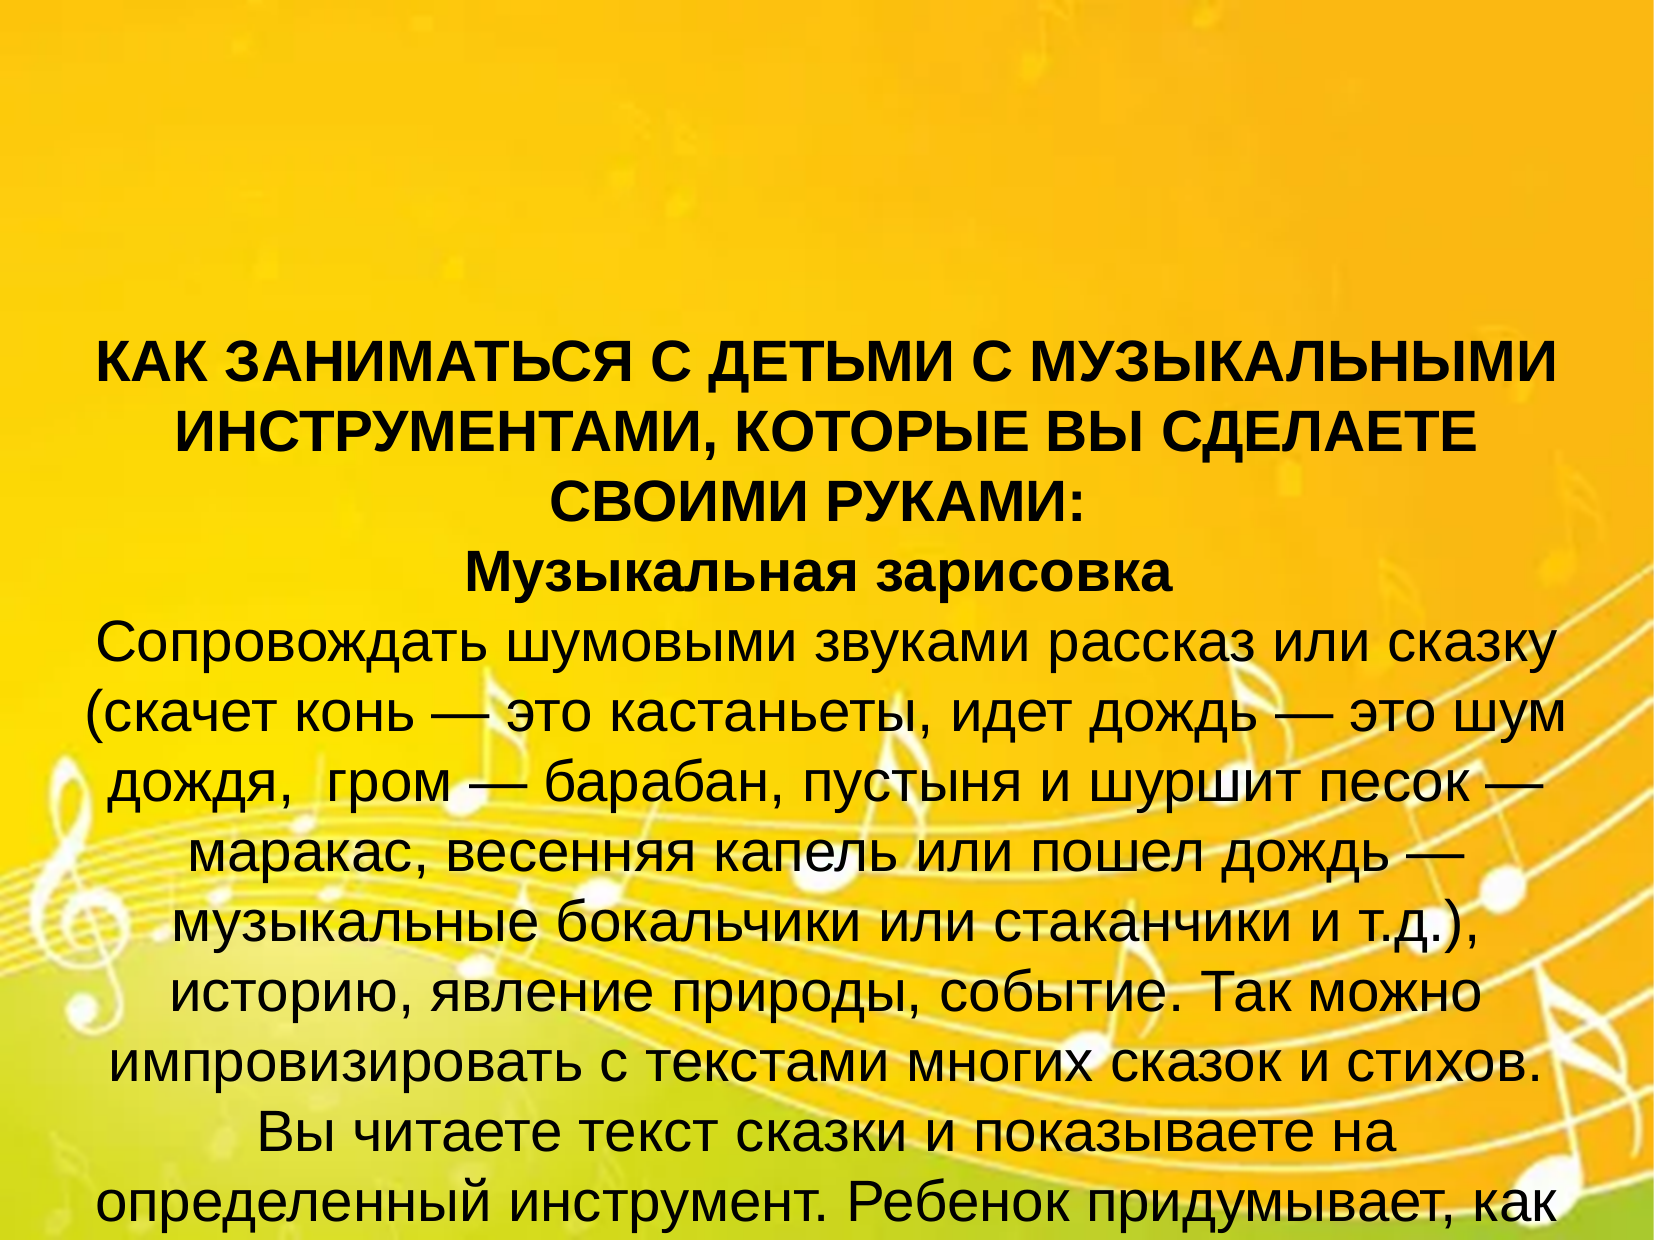

# КАК ЗАНИМАТЬСЯ С ДЕТЬМИ С МУЗЫКАЛЬНЫМИ ИНСТРУМЕНТАМИ, КОТОРЫЕ ВЫ СДЕЛАЕТЕ СВОИМИ РУКАМИ: Музыкальная зарисовка Сопровождать шумовыми звуками рассказ или сказку (скачет конь — это кастаньеты, идет дождь — это шум дождя, гром — барабан, пустыня и шуршит песок — маракас, весенняя капель или пошел дождь — музыкальные бокальчики или стаканчики и т.д.), историю, явление природы, событие. Так можно импровизировать с текстами многих сказок и стихов. Вы читаете текст сказки и показываете на определенный инструмент. Ребенок придумывает, как этим инструментом передать данное событие или слово.